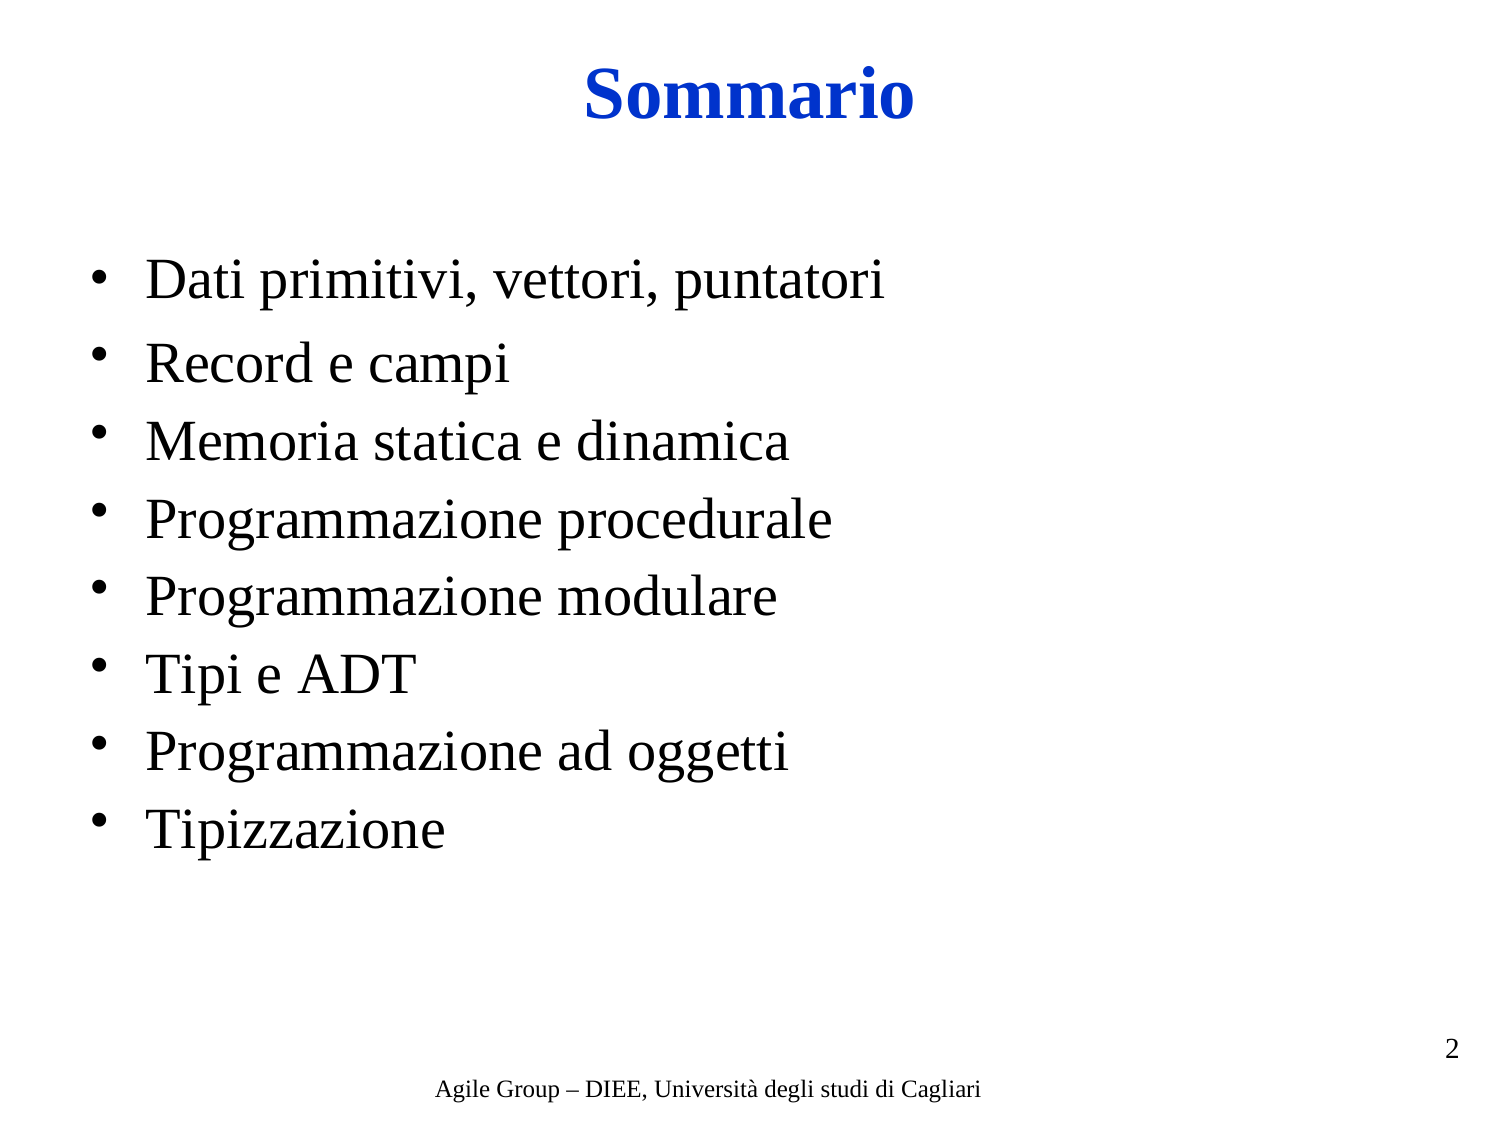

# Sommario
Dati primitivi, vettori, puntatori
Record e campi
Memoria statica e dinamica
Programmazione procedurale
Programmazione modulare
Tipi e ADT
Programmazione ad oggetti
Tipizzazione
2